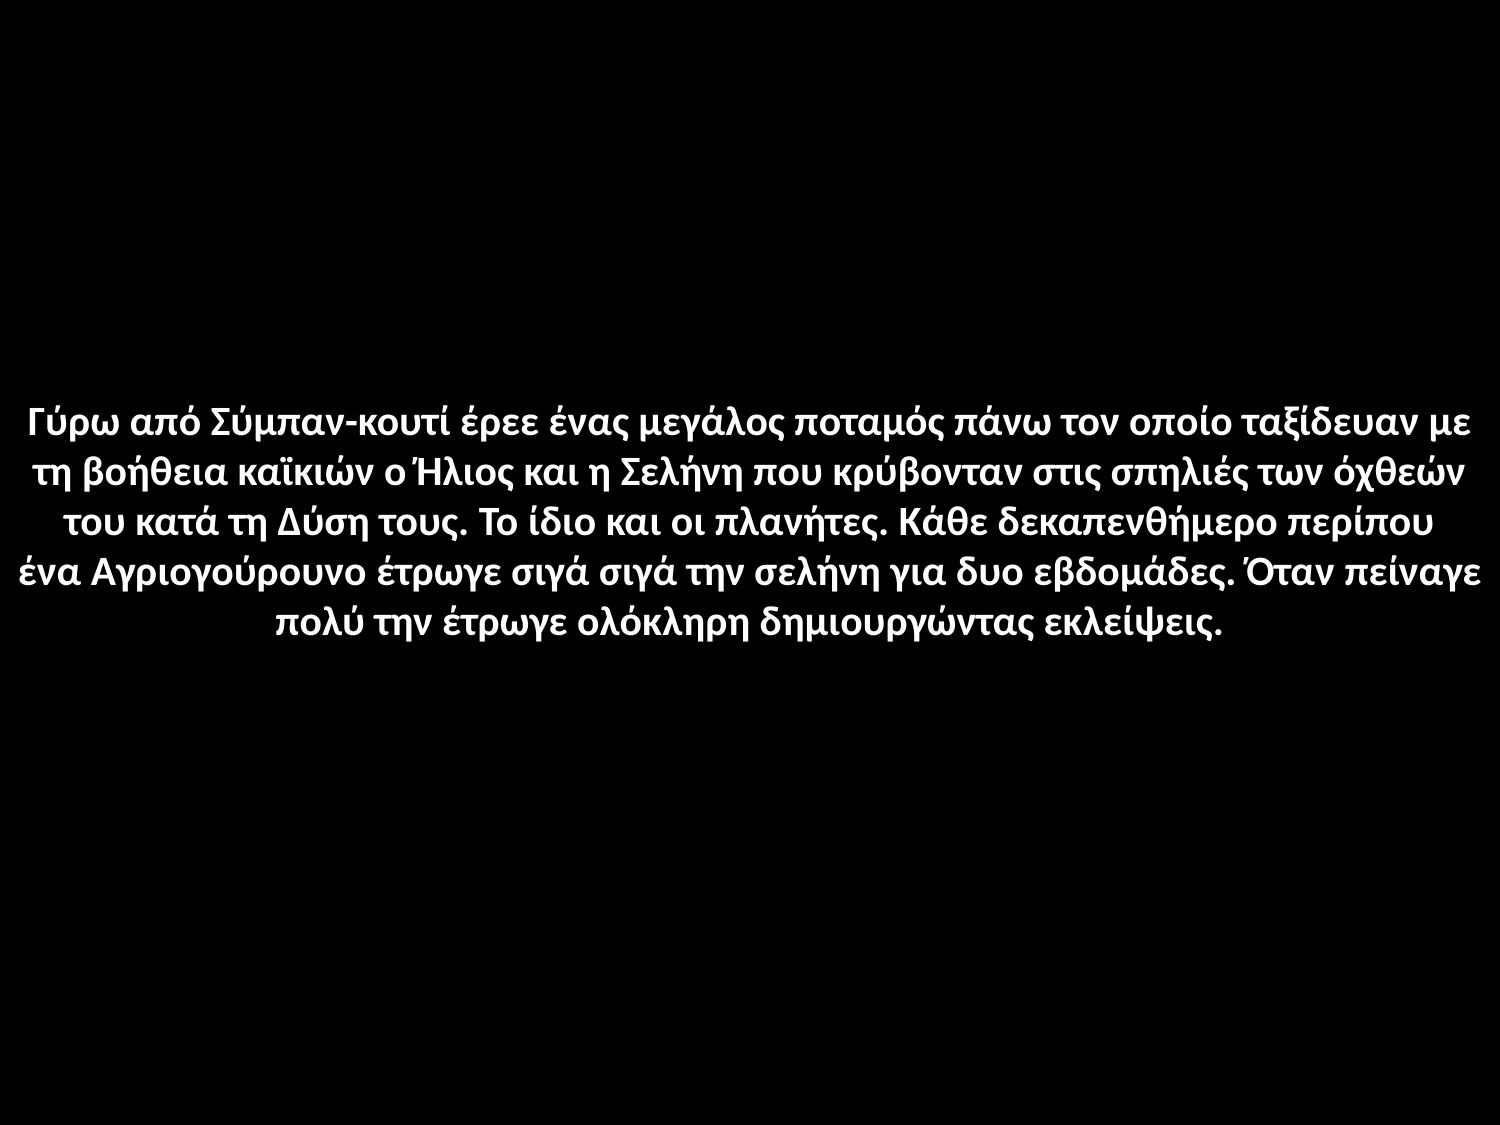

Γύρω από Σύμπαν-κουτί έρεε ένας μεγάλος ποταμός πάνω τον οποίο ταξίδευαν με τη βοήθεια καϊκιών ο Ήλιος και η Σελήνη που κρύβονταν στις σπηλιές των όχθεών του κατά τη Δύση τους. Το ίδιο και οι πλανήτες. Κάθε δεκαπενθήμερο περίπου ένα Αγριογούρουνο έτρωγε σιγά σιγά την σελήνη για δυο εβδομάδες. Όταν πείναγε πολύ την έτρωγε ολόκληρη δημιουργώντας εκλείψεις.